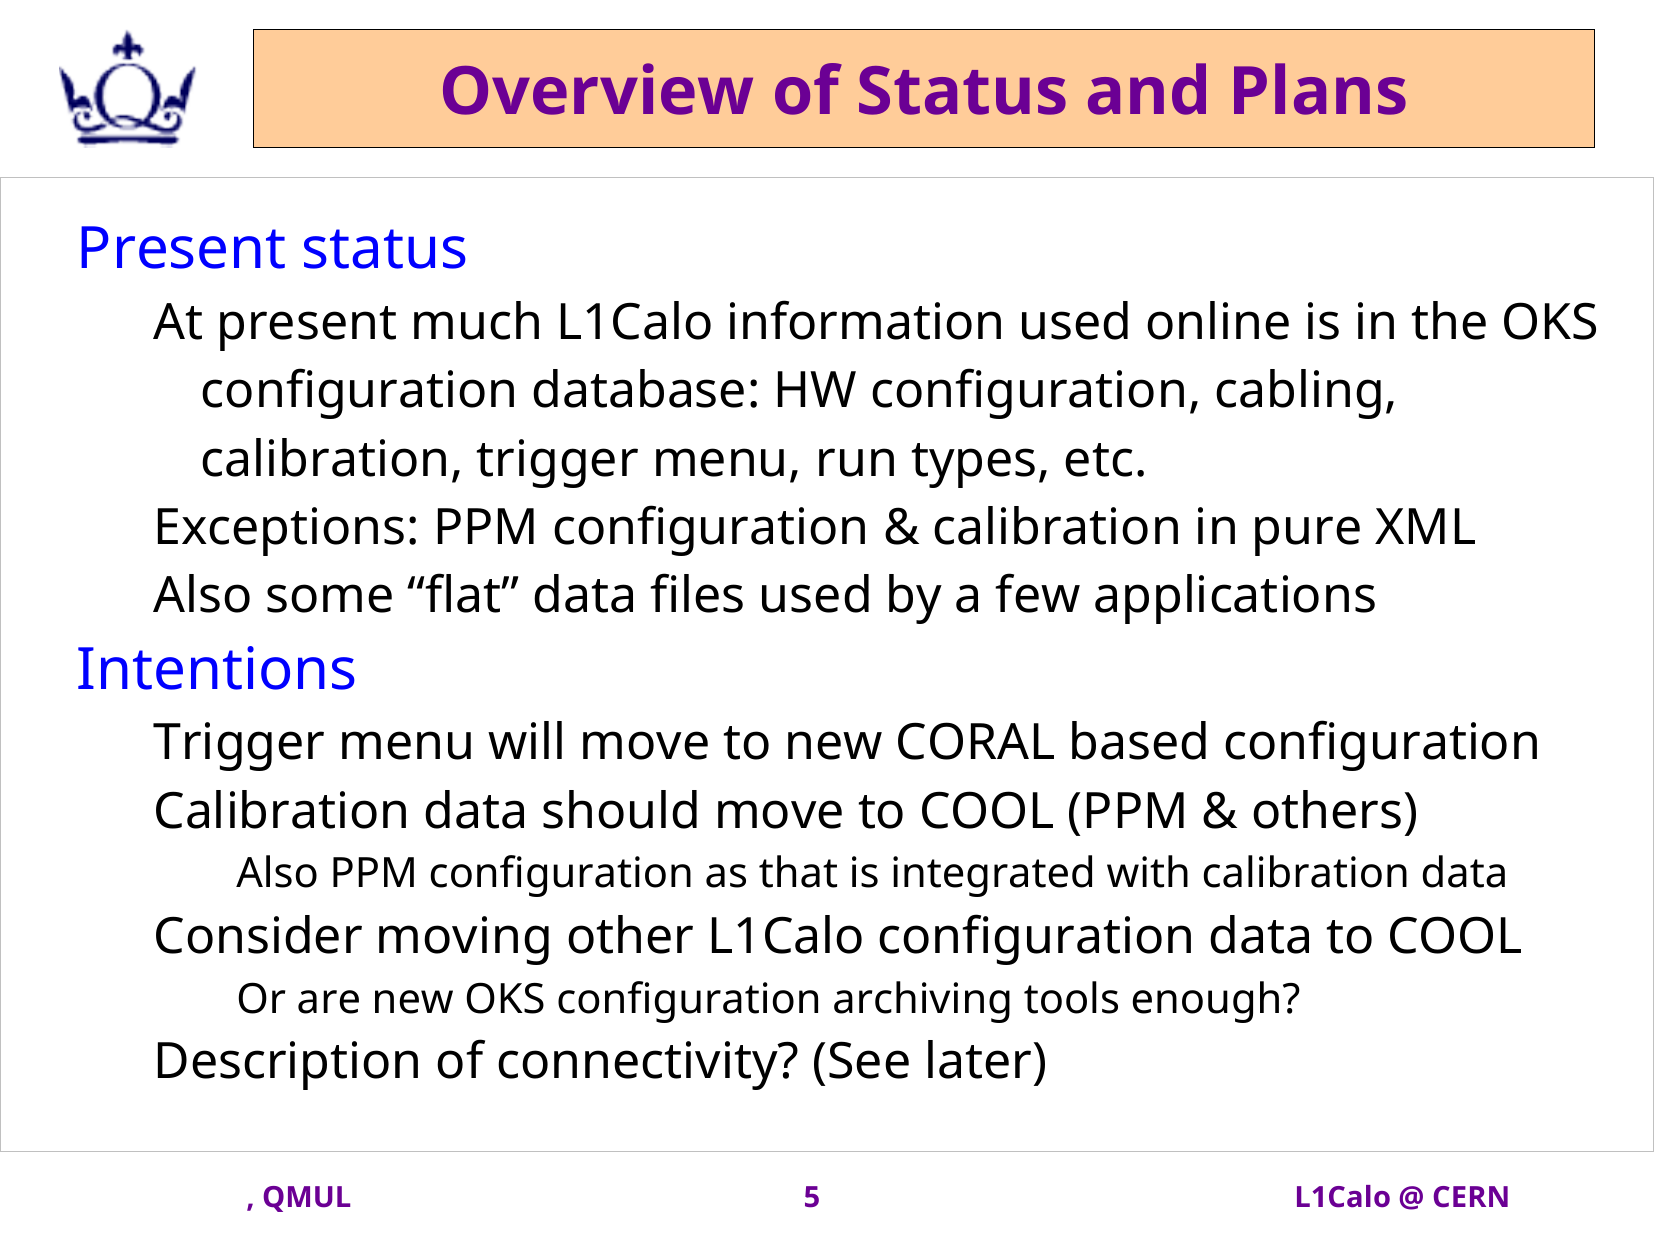

# Overview of Status and Plans
Present status
At present much L1Calo information used online is in the OKS configuration database: HW configuration, cabling, calibration, trigger menu, run types, etc.
Exceptions: PPM configuration & calibration in pure XML
Also some “flat” data files used by a few applications
Intentions
Trigger menu will move to new CORAL based configuration
Calibration data should move to COOL (PPM & others)
Also PPM configuration as that is integrated with calibration data
Consider moving other L1Calo configuration data to COOL
Or are new OKS configuration archiving tools enough?
Description of connectivity? (See later)